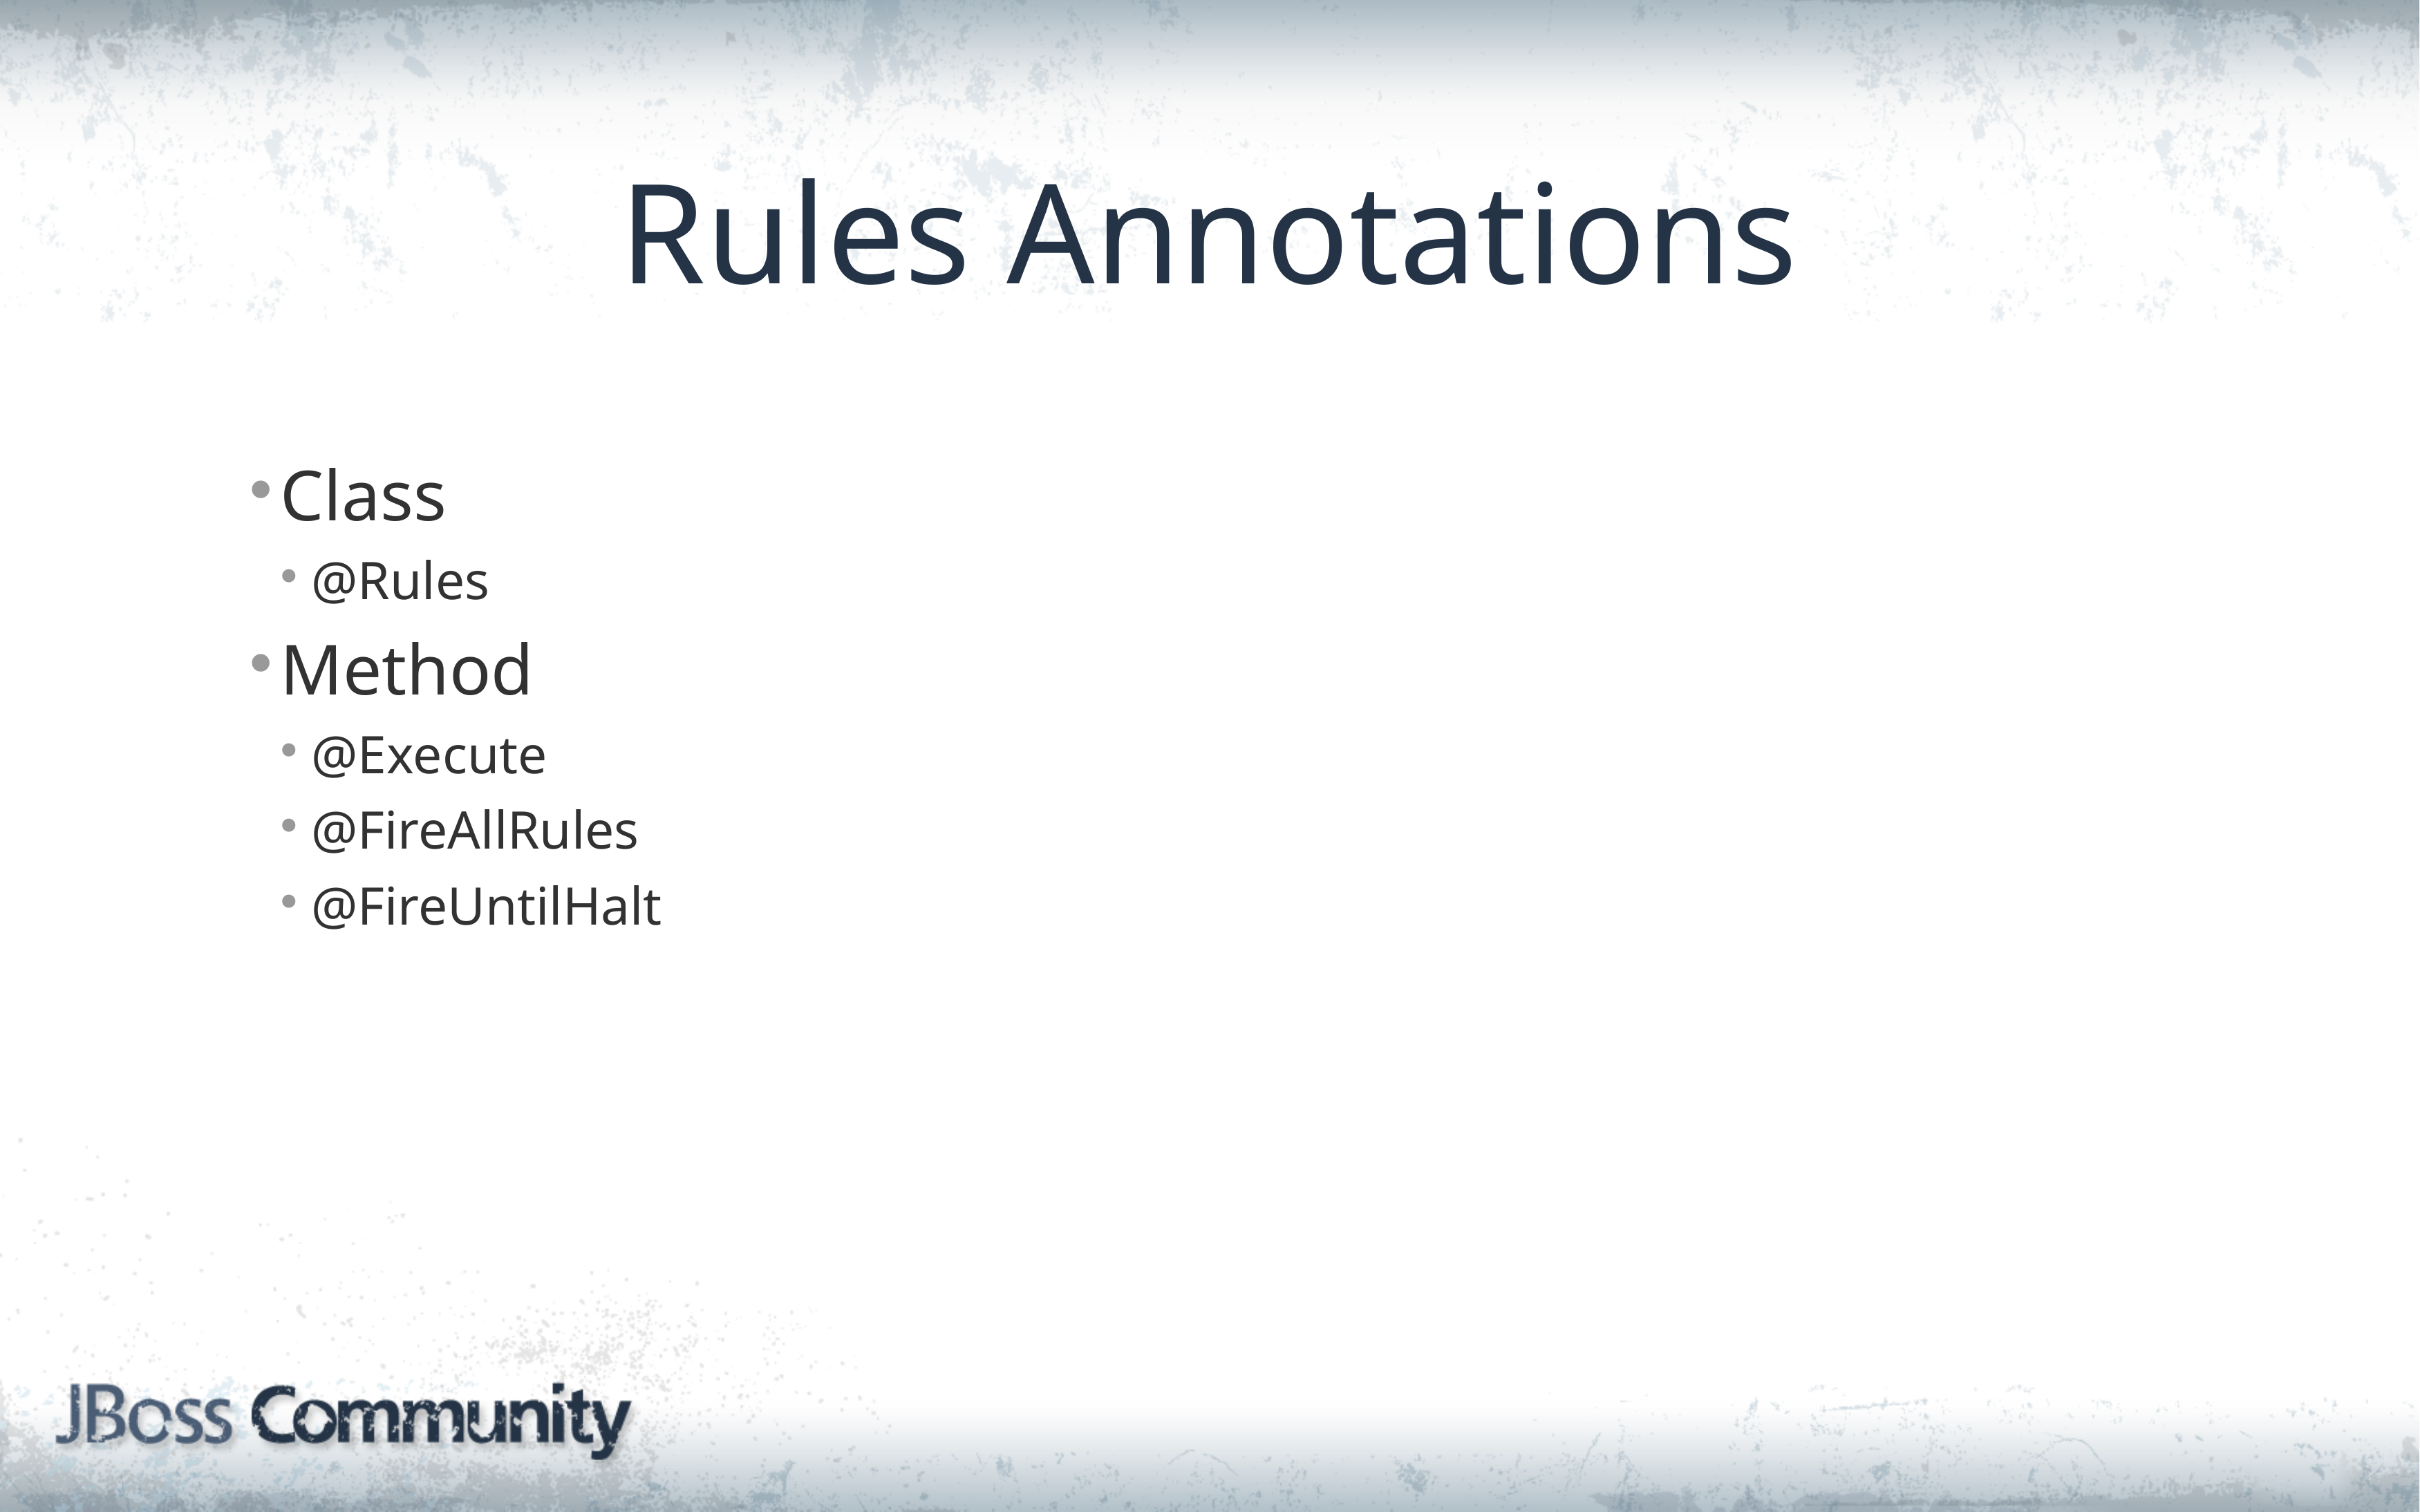

# Rules Annotations
Class
@Rules
Method
@Execute
@FireAllRules
@FireUntilHalt